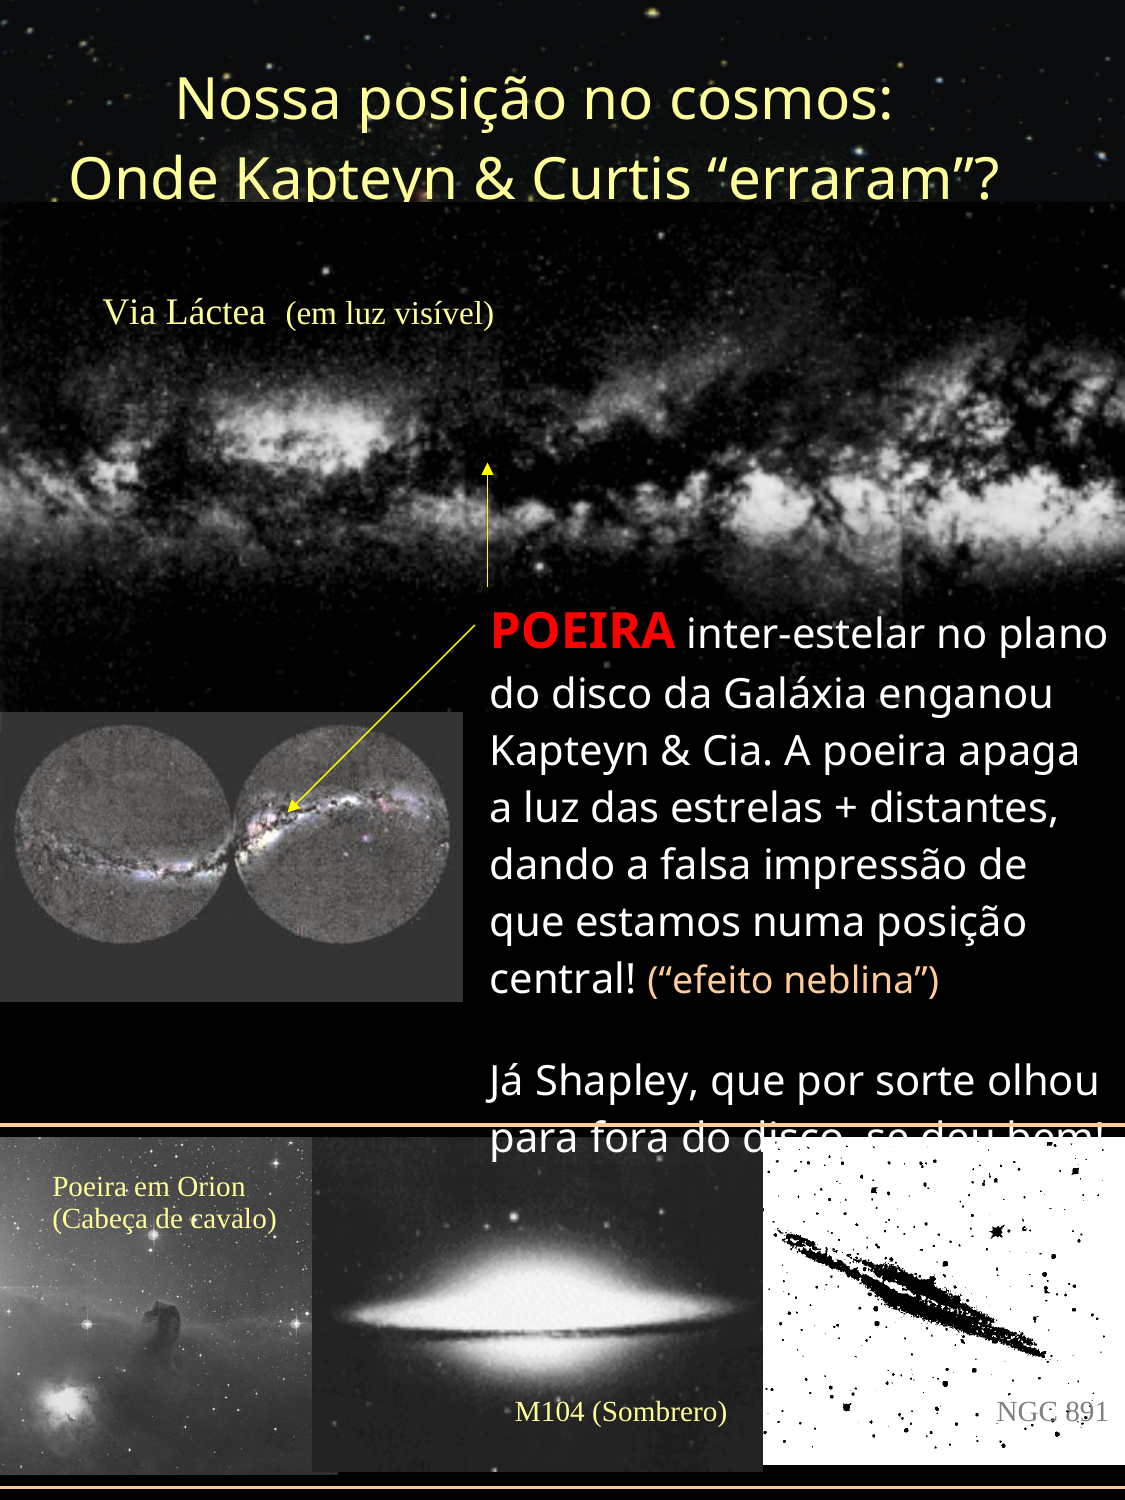

Nossa posição no cosmos:
Onde Kapteyn & Curtis “erraram”?
Via Láctea (em luz visível)
POEIRA inter-estelar no plano do disco da Galáxia enganou Kapteyn & Cia. A poeira apaga a luz das estrelas + distantes, dando a falsa impressão de que estamos numa posição central! (“efeito neblina”)
Já Shapley, que por sorte olhou para fora do disco, se deu bem!
Poeira em Orion
(Cabeça de cavalo)
M104 (Sombrero)
NGC 891